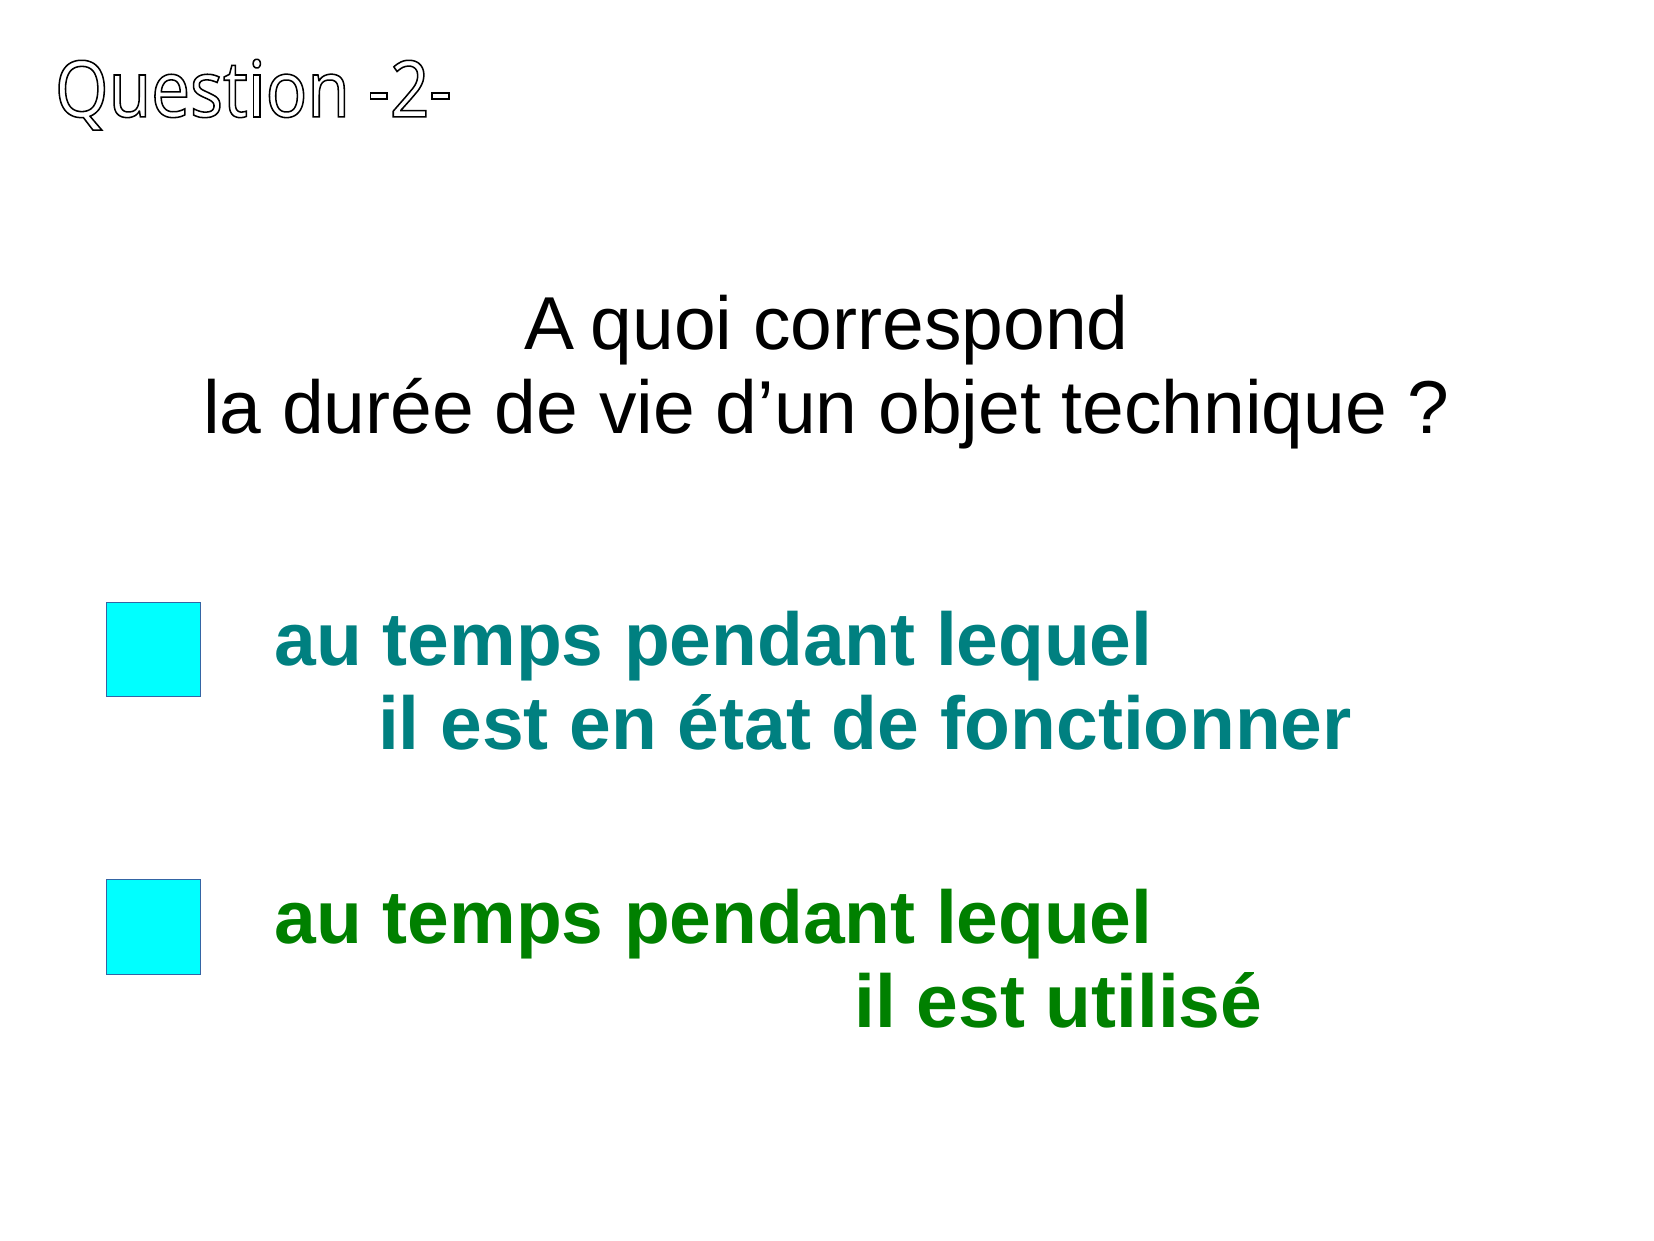

Question -2-
# A quoi correspond la durée de vie d’un objet technique ?
au temps pendant lequel
 il est en état de fonctionner
au temps pendant lequel
 il est utilisé